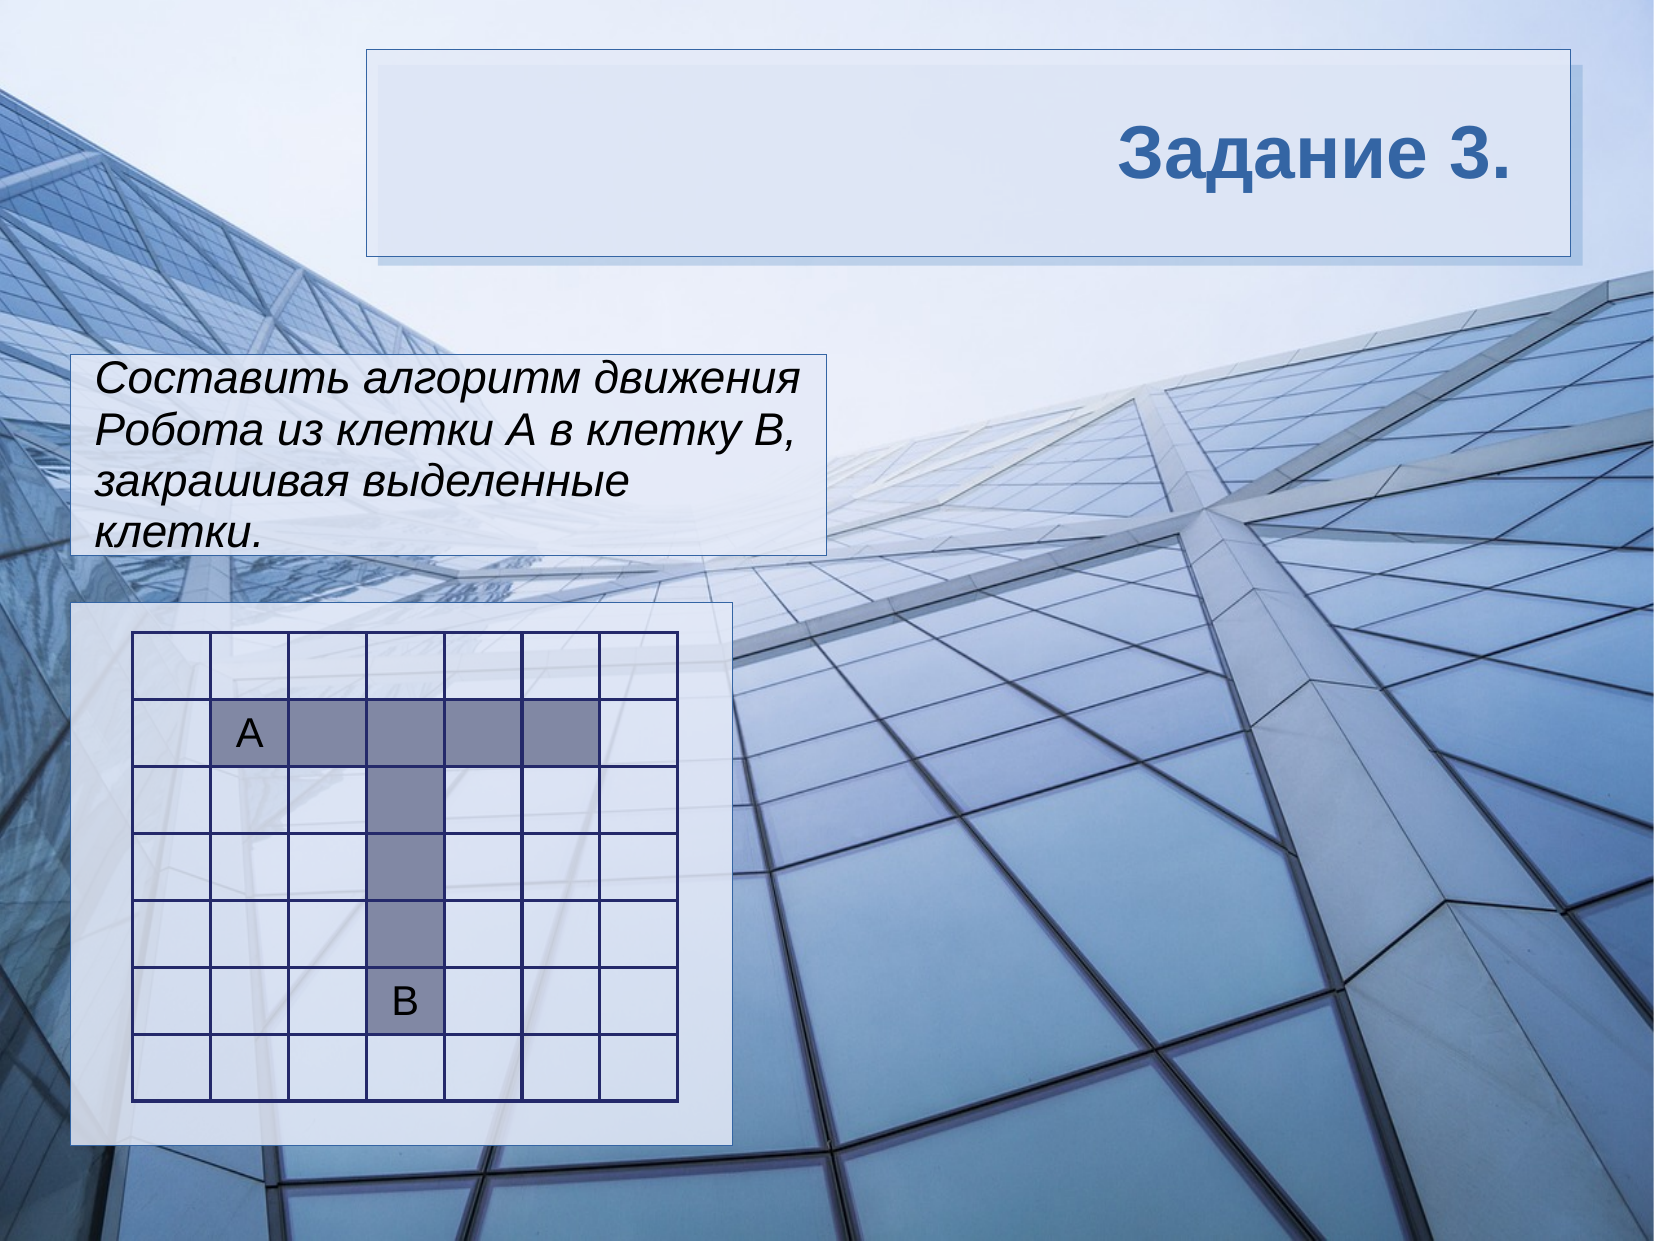

# Задание 3.
Составить алгоритм движения Робота из клетки А в клетку В, закрашивая выделенные клетки.
| | | | | | | |
| --- | --- | --- | --- | --- | --- | --- |
| | А | | | | | |
| | | | | | | |
| | | | | | | |
| | | | | | | |
| | | | В | | | |
| | | | | | | |